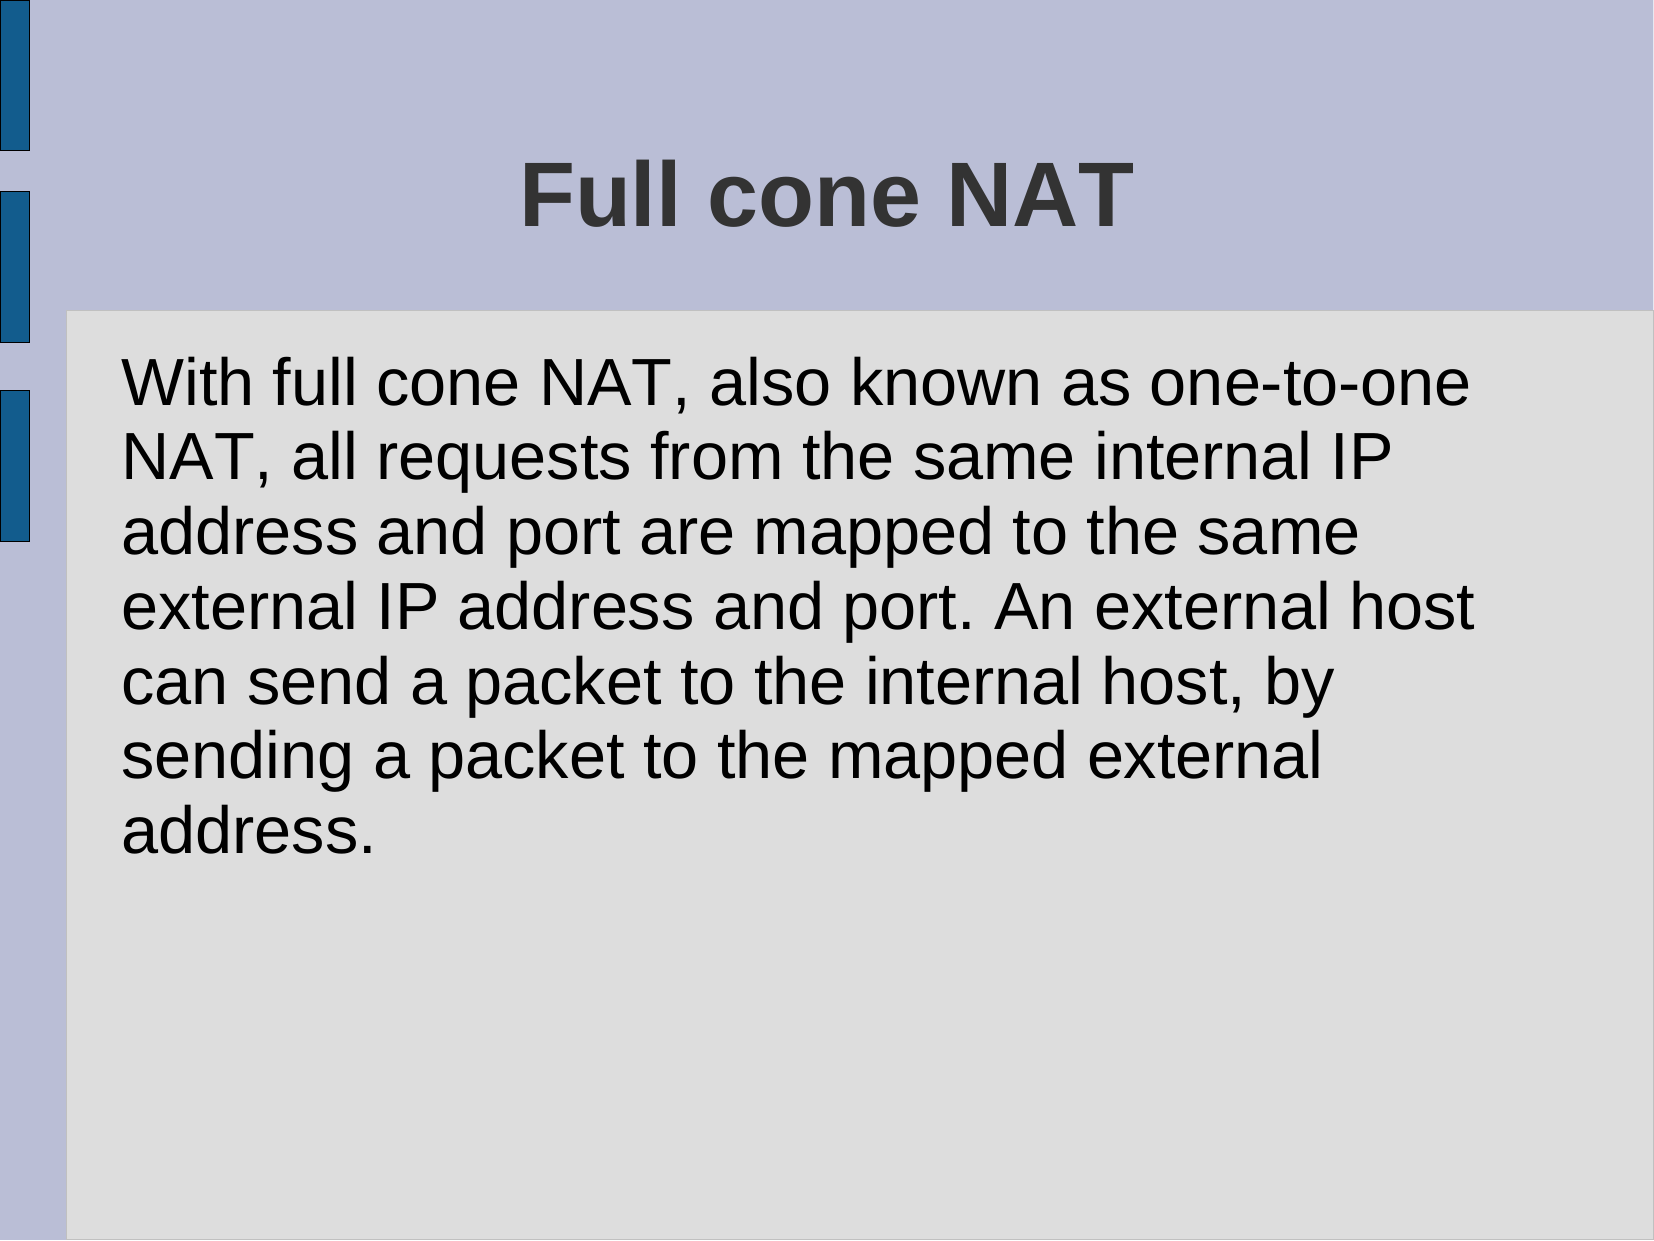

# Full cone NAT
With full cone NAT, also known as one-to-one NAT, all requests from the same internal IP address and port are mapped to the same external IP address and port. An external host can send a packet to the internal host, by sending a packet to the mapped external address.